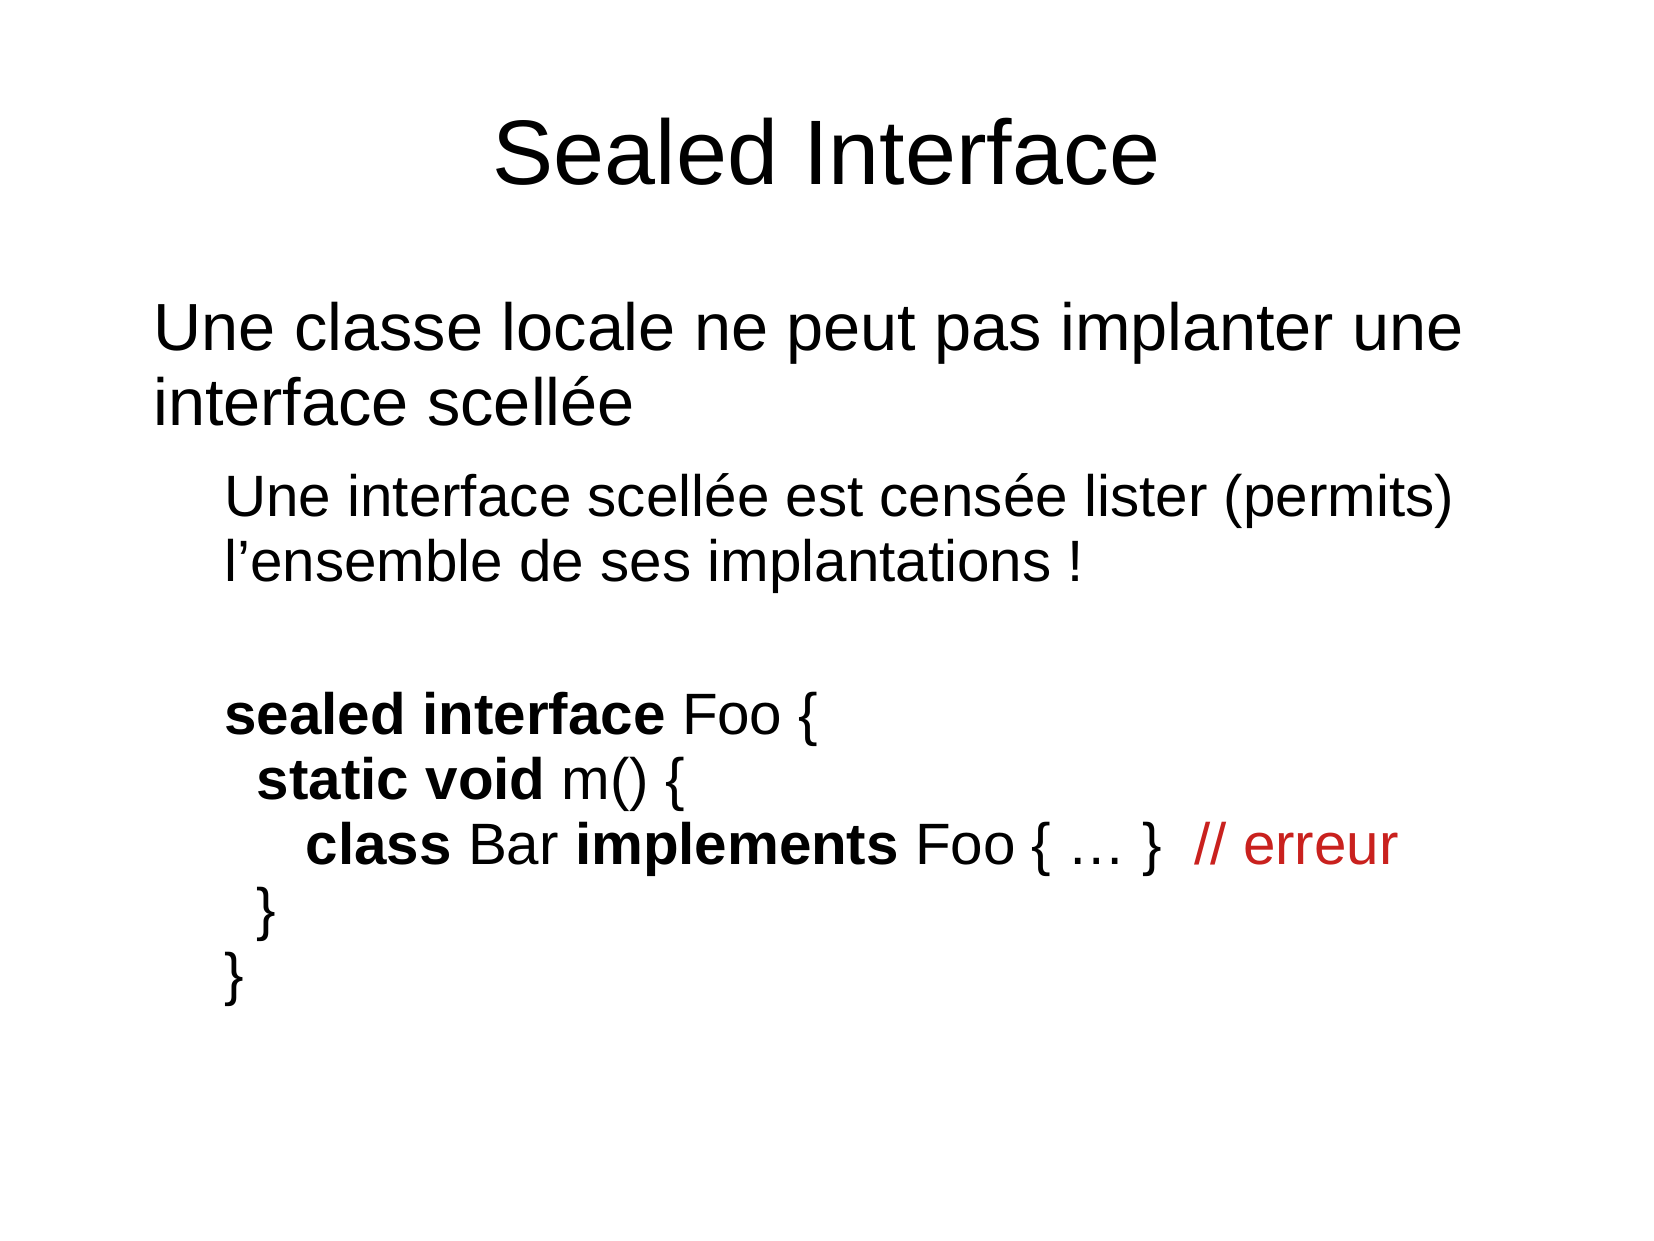

# Sealed Interface
Une classe locale ne peut pas implanter une interface scellée
Une interface scellée est censée lister (permits) l’ensemble de ses implantations !
sealed interface Foo {
 static void m() {
 class Bar implements Foo { … } // erreur
 }
}